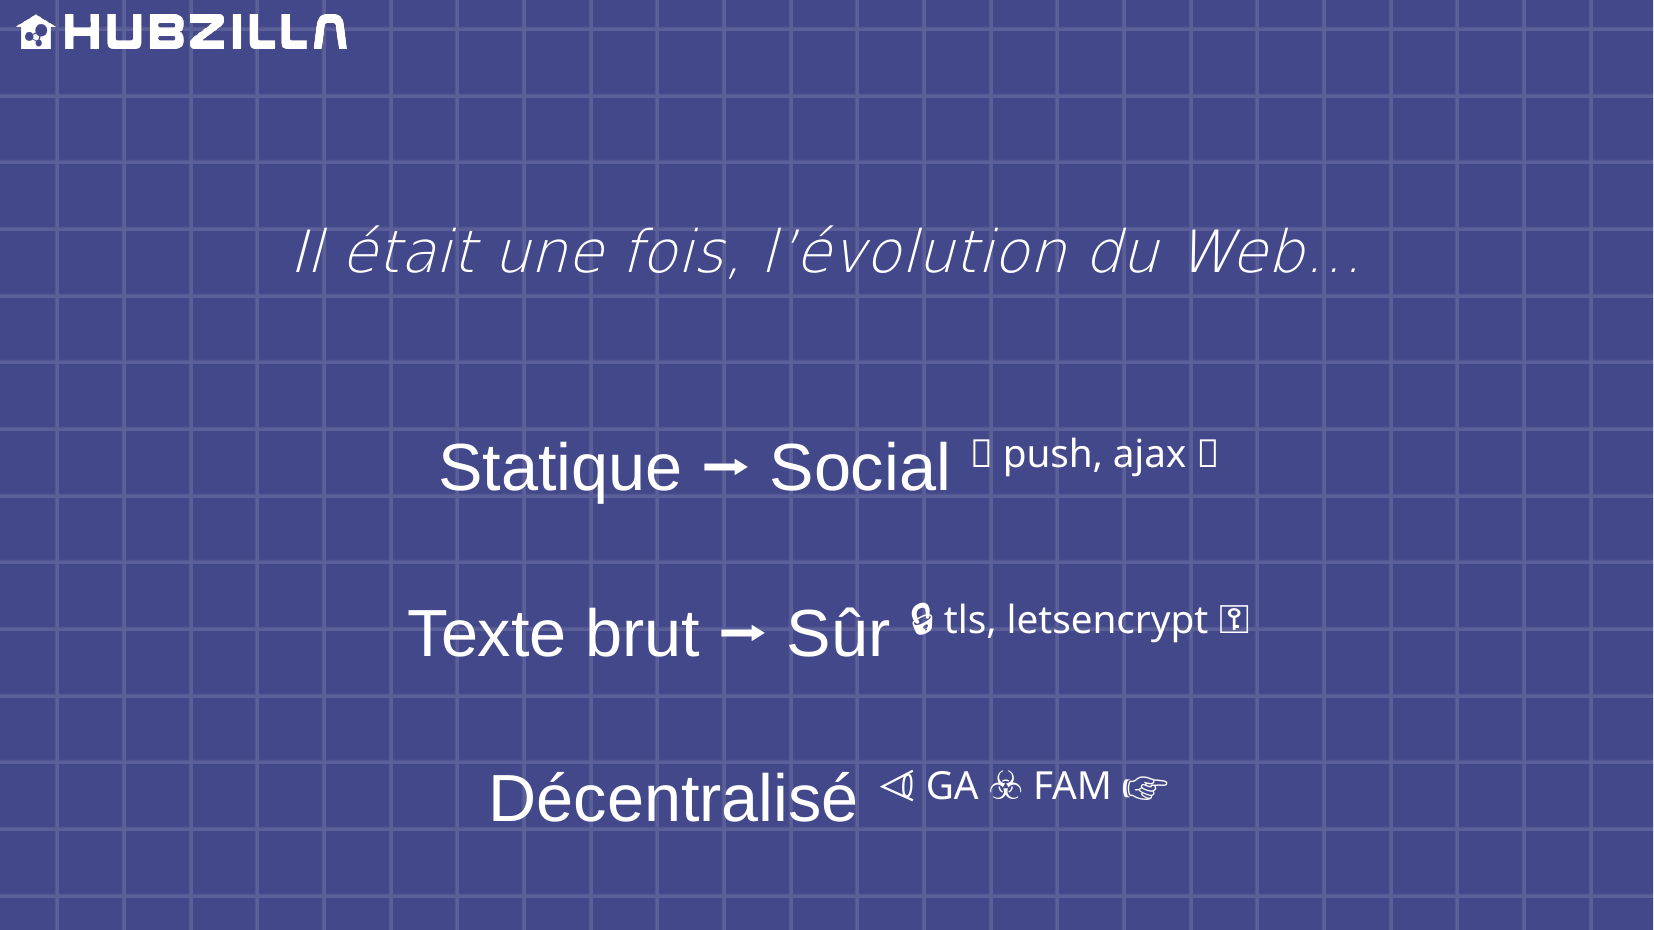

Il était une fois, l’évolution du Web…
Statique ⭢ Social 🙋 push, ajax 📨
Texte brut ⭢ Sûr 🔒 tls, letsencrypt ⚿
Décentralisé ⏿ GA ☣ FAM ☞